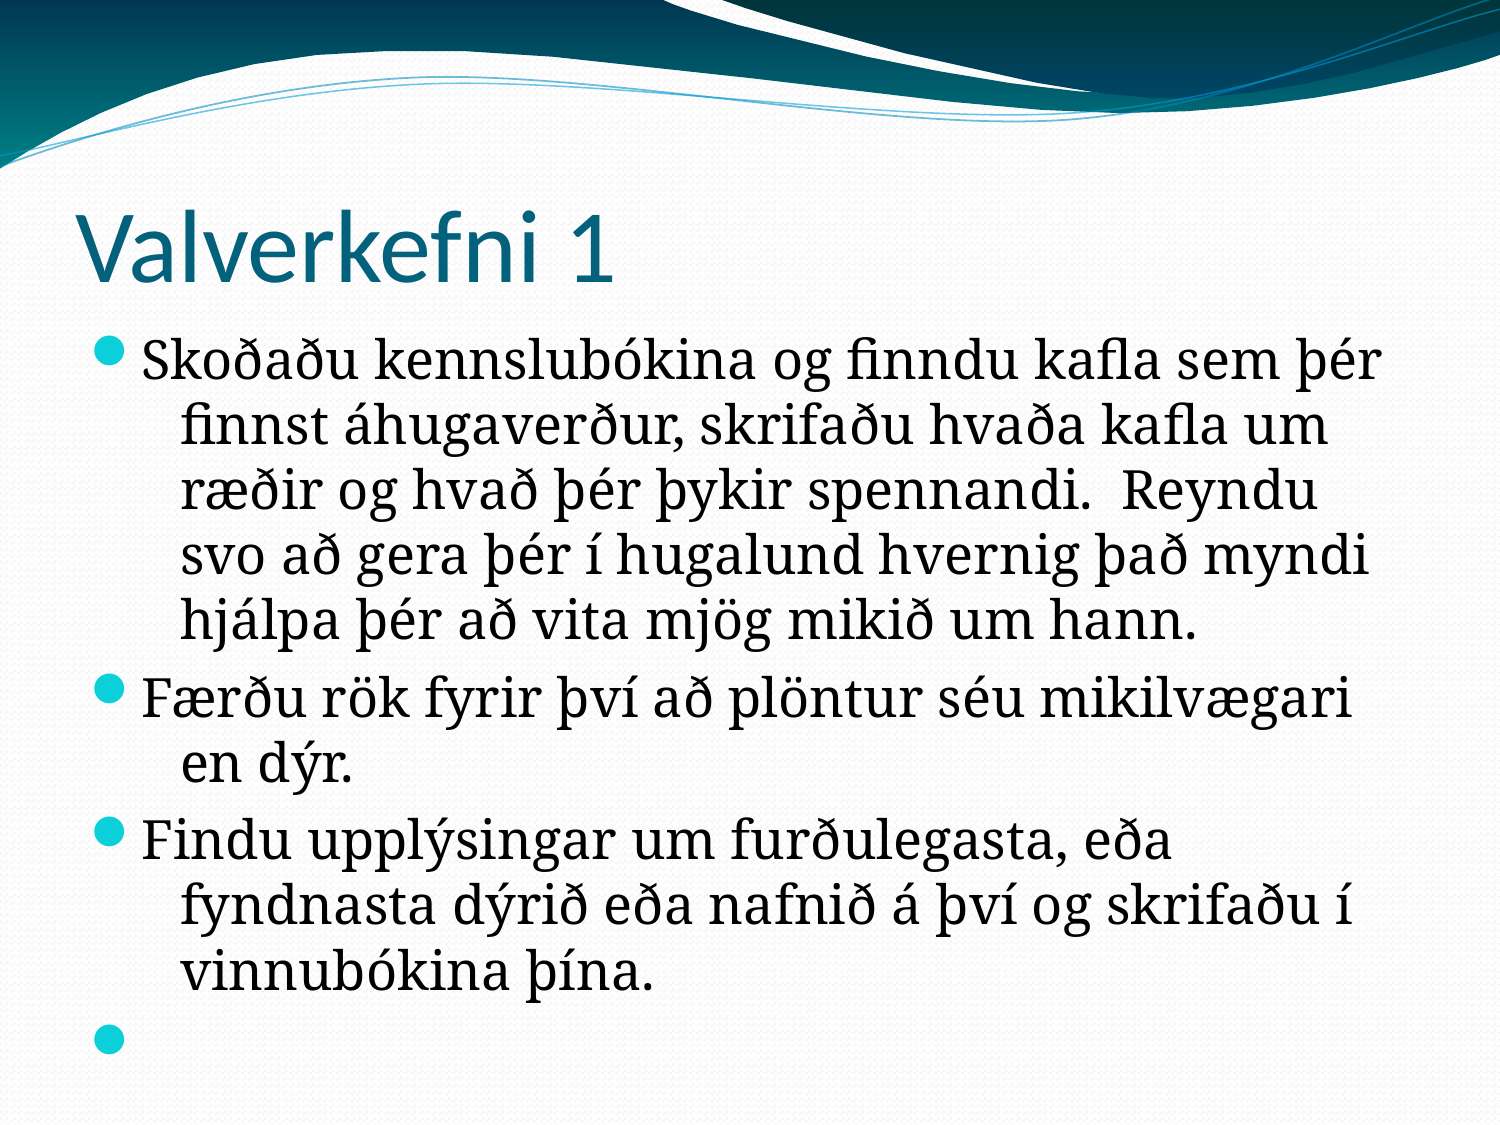

# Valverkefni 1
Skoðaðu kennslubókina og finndu kafla sem þér finnst áhugaverður, skrifaðu hvaða kafla um ræðir og hvað þér þykir spennandi. Reyndu svo að gera þér í hugalund hvernig það myndi hjálpa þér að vita mjög mikið um hann.
Færðu rök fyrir því að plöntur séu mikilvægari en dýr.
Findu upplýsingar um furðulegasta, eða fyndnasta dýrið eða nafnið á því og skrifaðu í vinnubókina þína.